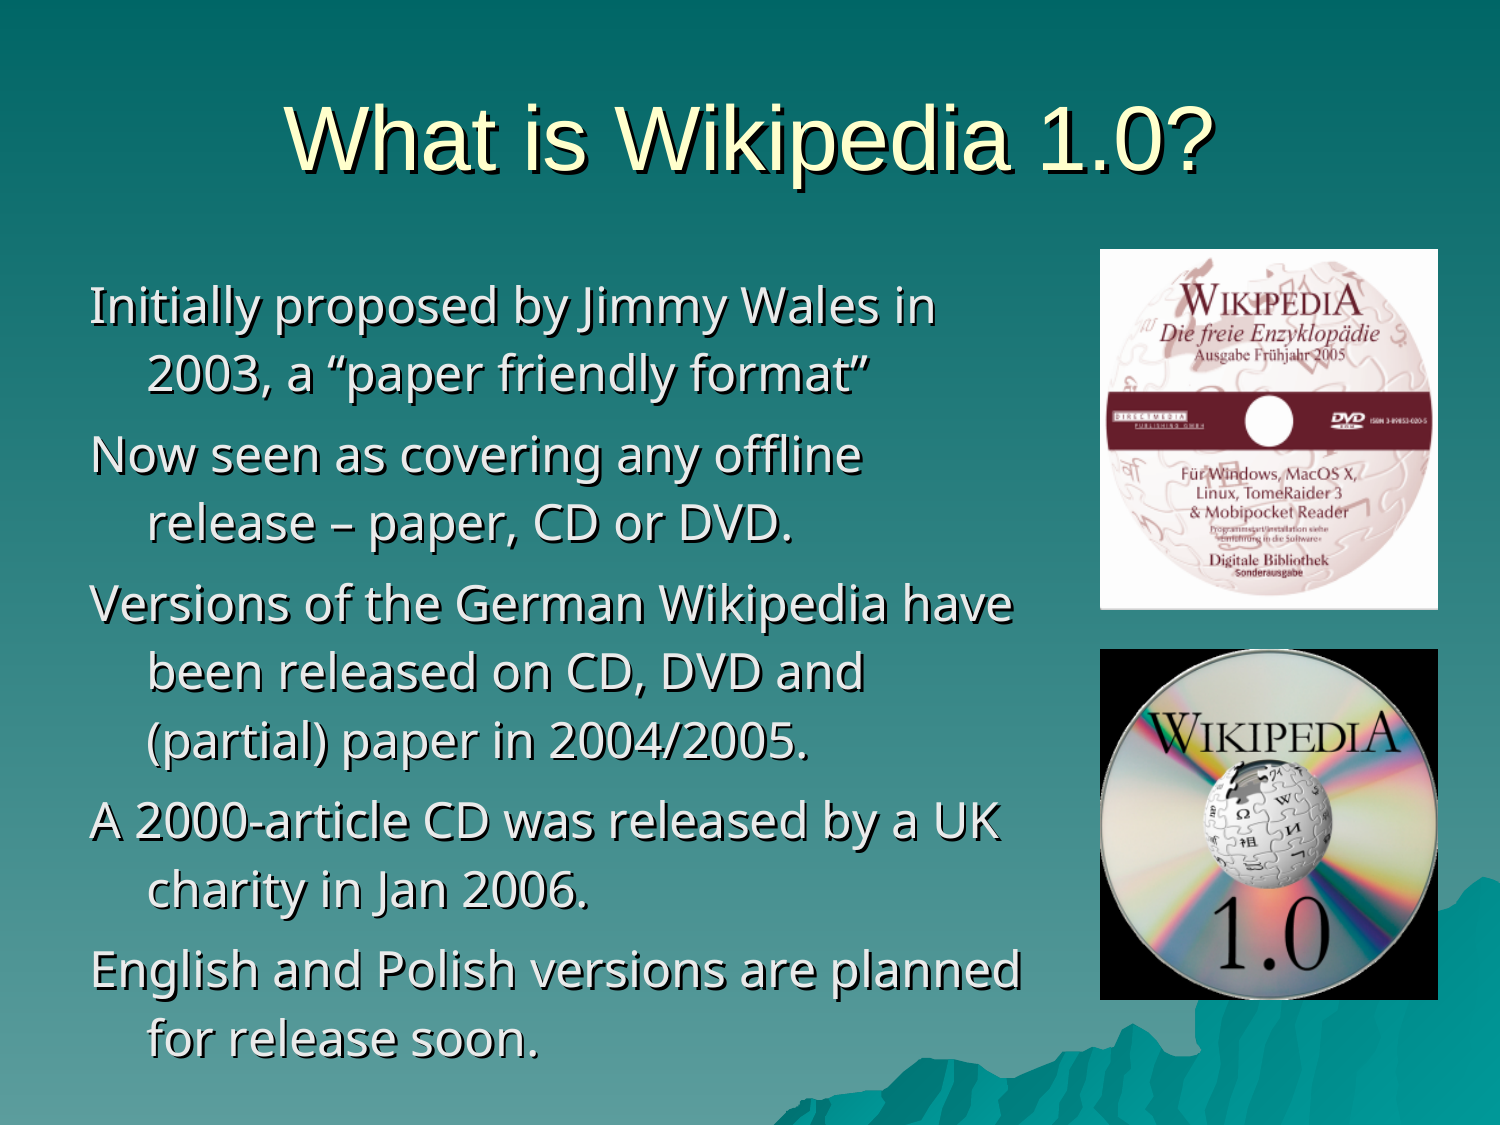

# What is Wikipedia 1.0?
Initially proposed by Jimmy Wales in 2003, a “paper friendly format”
Now seen as covering any offline release – paper, CD or DVD.
Versions of the German Wikipedia have been released on CD, DVD and (partial) paper in 2004/2005.
A 2000-article CD was released by a UK charity in Jan 2006.
English and Polish versions are planned for release soon.